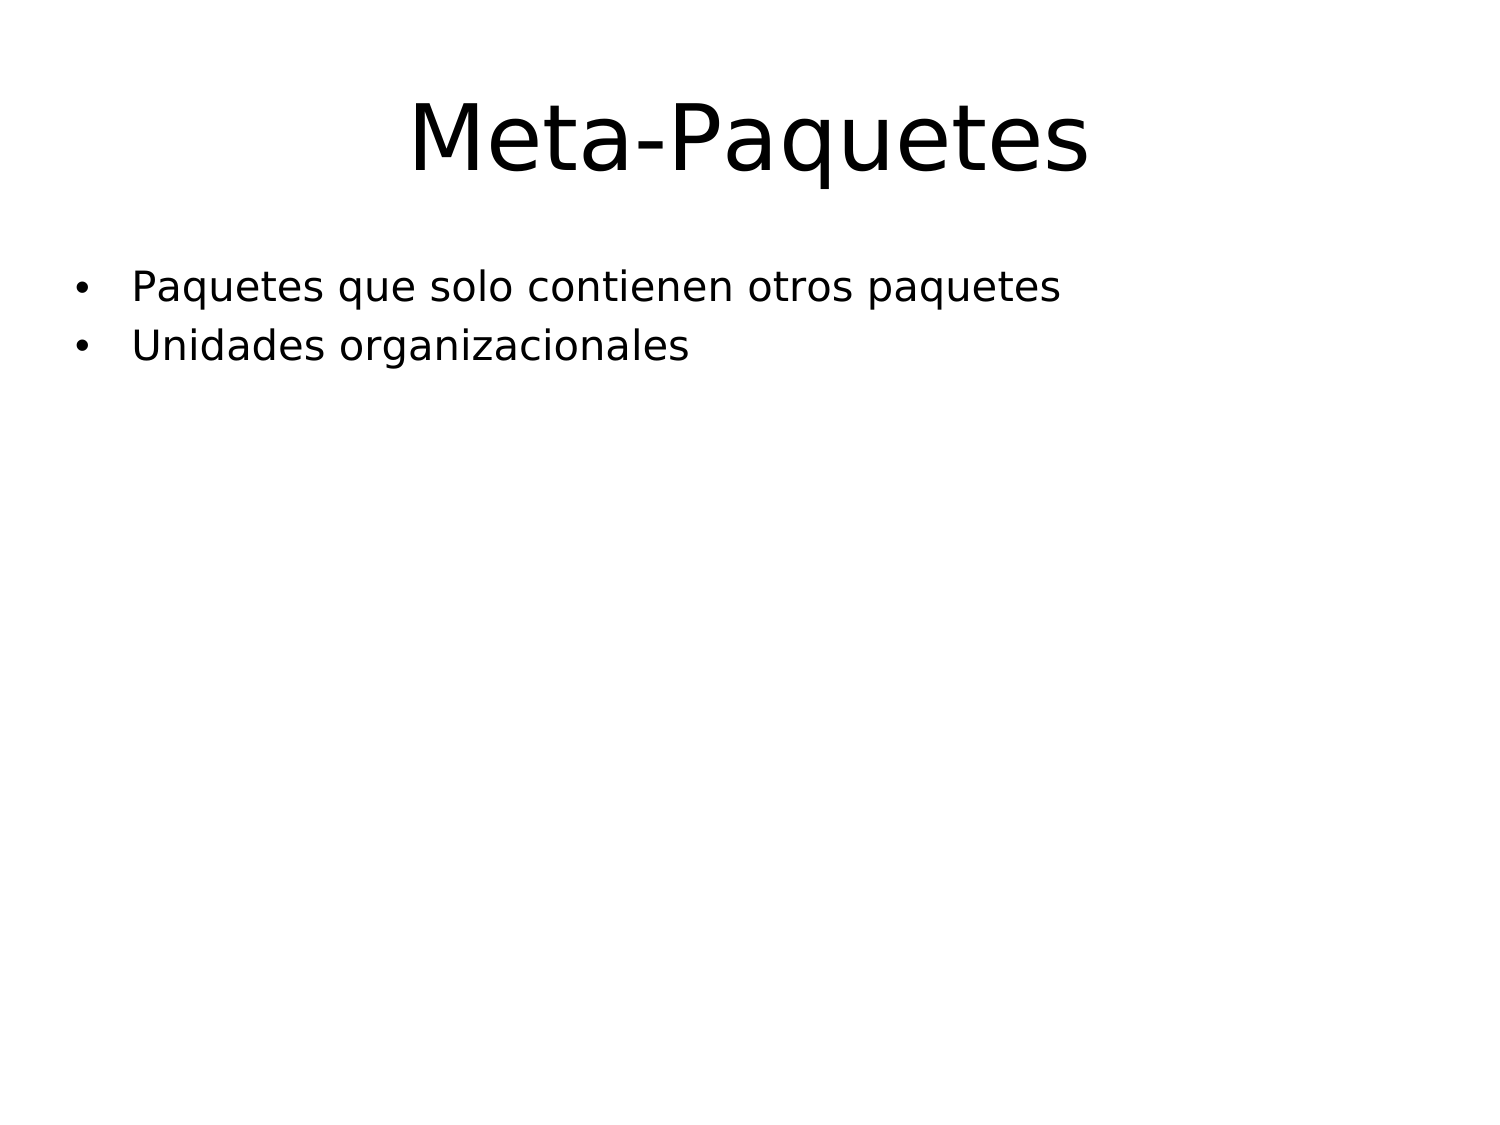

# Meta-Paquetes
Paquetes que solo contienen otros paquetes
Unidades organizacionales